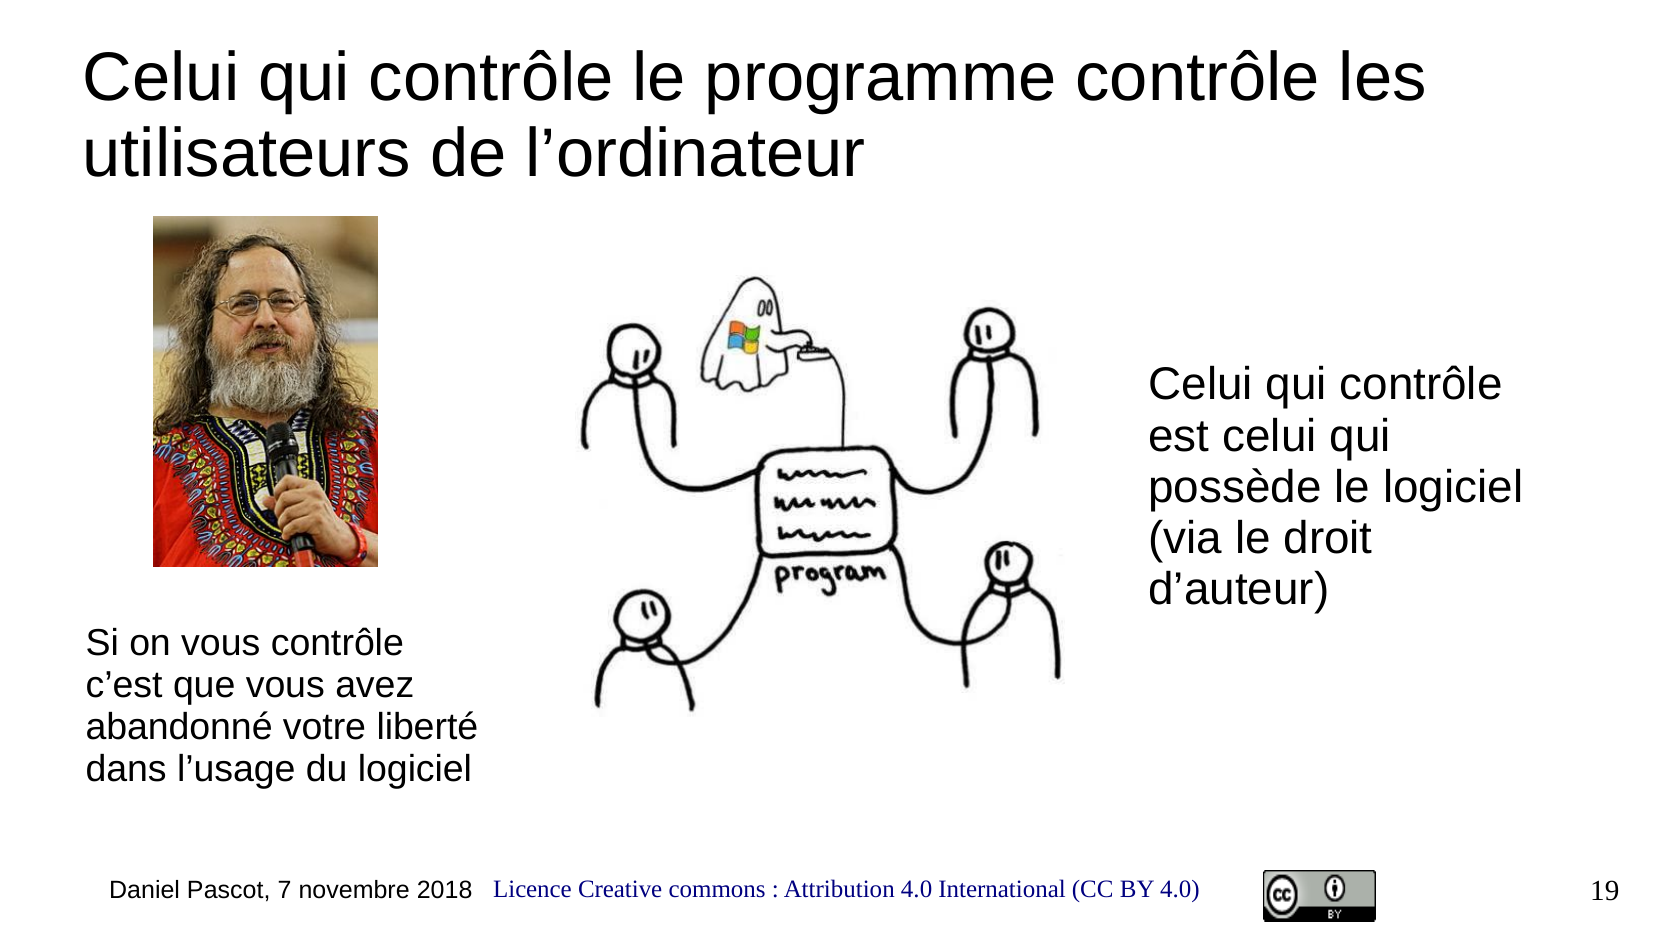

# Celui qui contrôle le programme contrôle les utilisateurs de l’ordinateur
Celui qui contrôle est celui qui possède le logiciel
(via le droit d’auteur)
Si on vous contrôle
c’est que vous avez abandonné votre liberté dans l’usage du logiciel
19